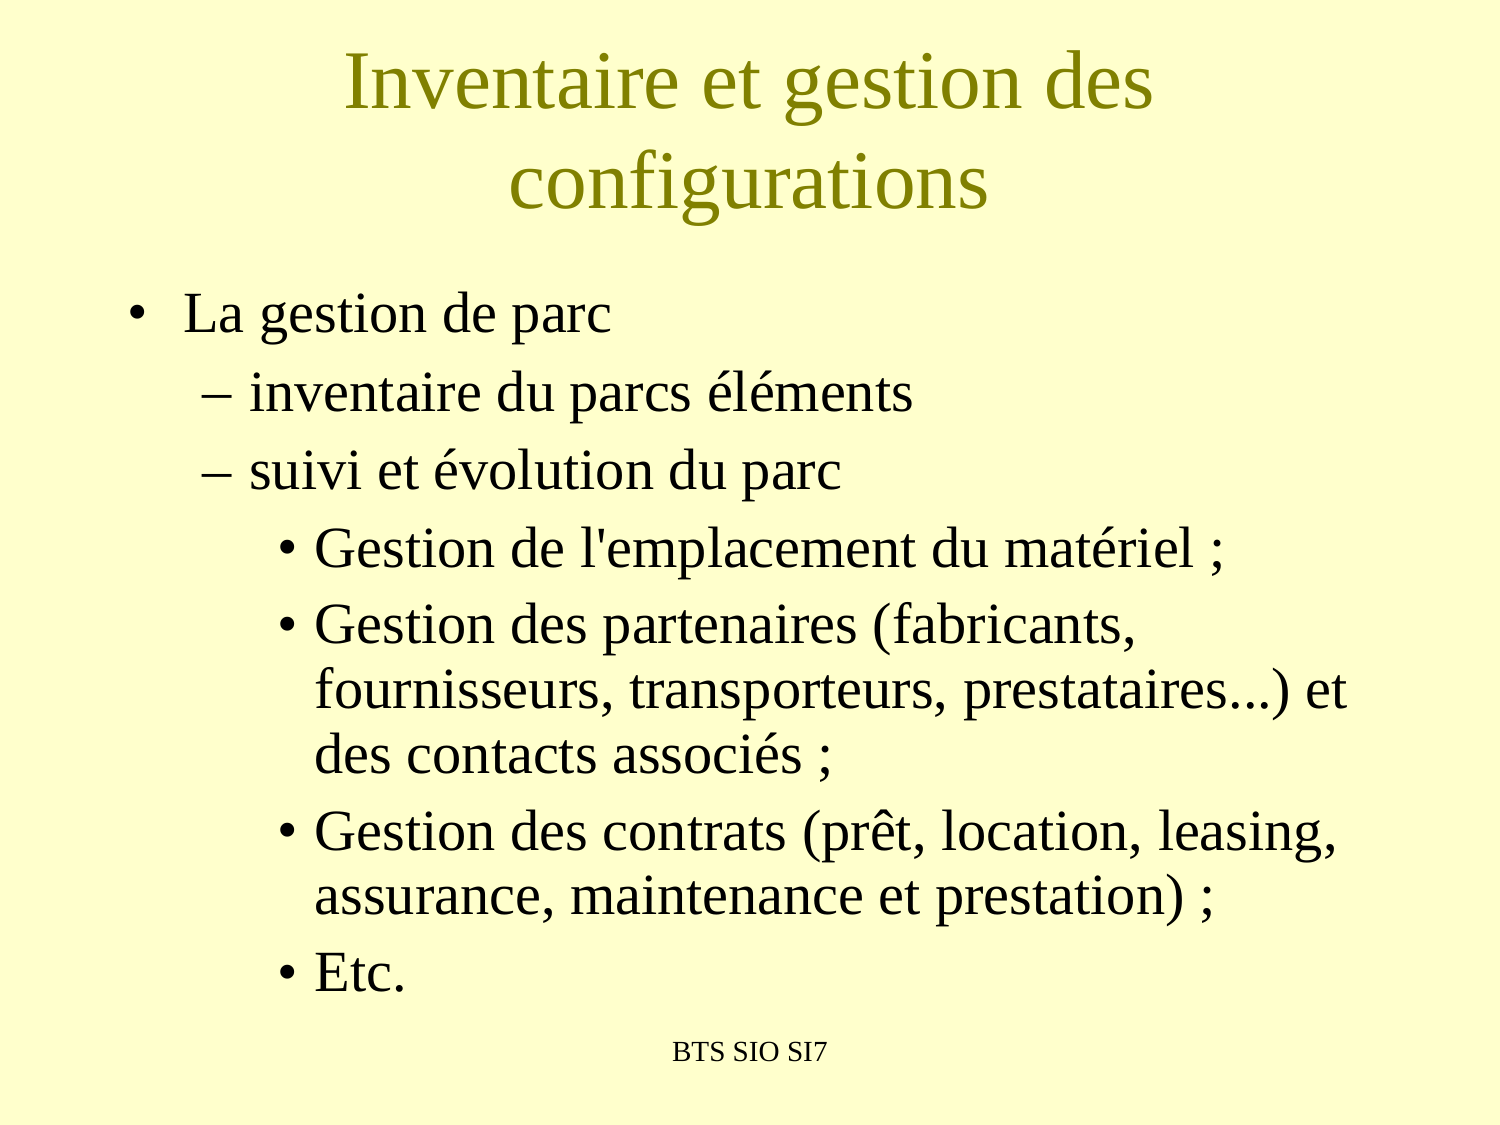

# La gestion de parc
inventaire du parcs éléments
suivi et évolution du parc
Gestion de l'emplacement du matériel ;
Gestion des partenaires (fabricants, fournisseurs, transporteurs, prestataires...) et des contacts associés ;
Gestion des contrats (prêt, location, leasing, assurance, maintenance et prestation) ;
Etc.
BTS SIO SI7